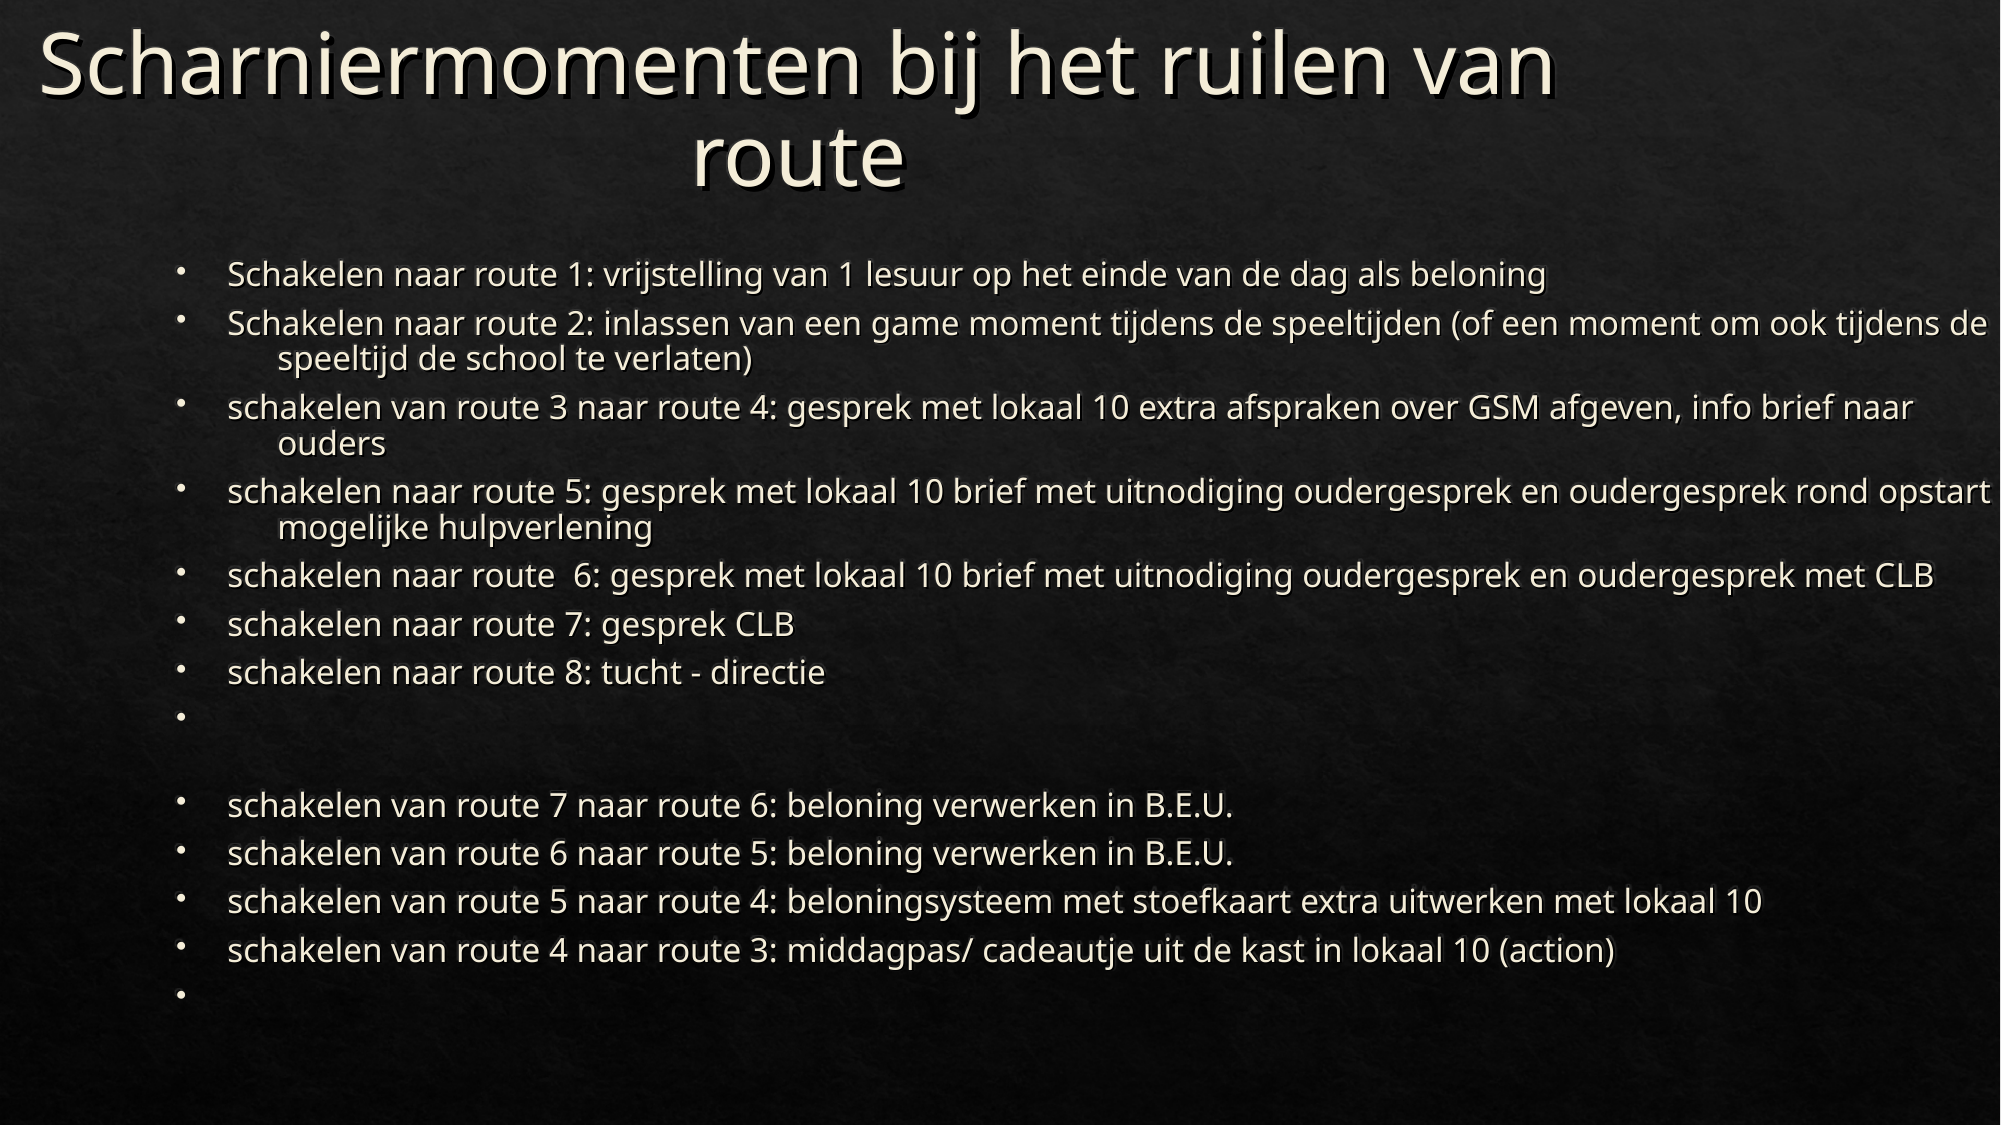

# Scharniermomenten bij het ruilen van route
Schakelen naar route 1: vrijstelling van 1 lesuur op het einde van de dag als beloning
Schakelen naar route 2: inlassen van een game moment tijdens de speeltijden (of een moment om ook tijdens de speeltijd de school te verlaten)
schakelen van route 3 naar route 4: gesprek met lokaal 10 extra afspraken over GSM afgeven, info brief naar ouders
schakelen naar route 5: gesprek met lokaal 10 brief met uitnodiging oudergesprek en oudergesprek rond opstart mogelijke hulpverlening
schakelen naar route  6: gesprek met lokaal 10 brief met uitnodiging oudergesprek en oudergesprek met CLB
schakelen naar route 7: gesprek CLB
schakelen naar route 8: tucht - directie
schakelen van route 7 naar route 6: beloning verwerken in B.E.U.
schakelen van route 6 naar route 5: beloning verwerken in B.E.U.
schakelen van route 5 naar route 4: beloningsysteem met stoefkaart extra uitwerken met lokaal 10
schakelen van route 4 naar route 3: middagpas/ cadeautje uit de kast in lokaal 10 (action)